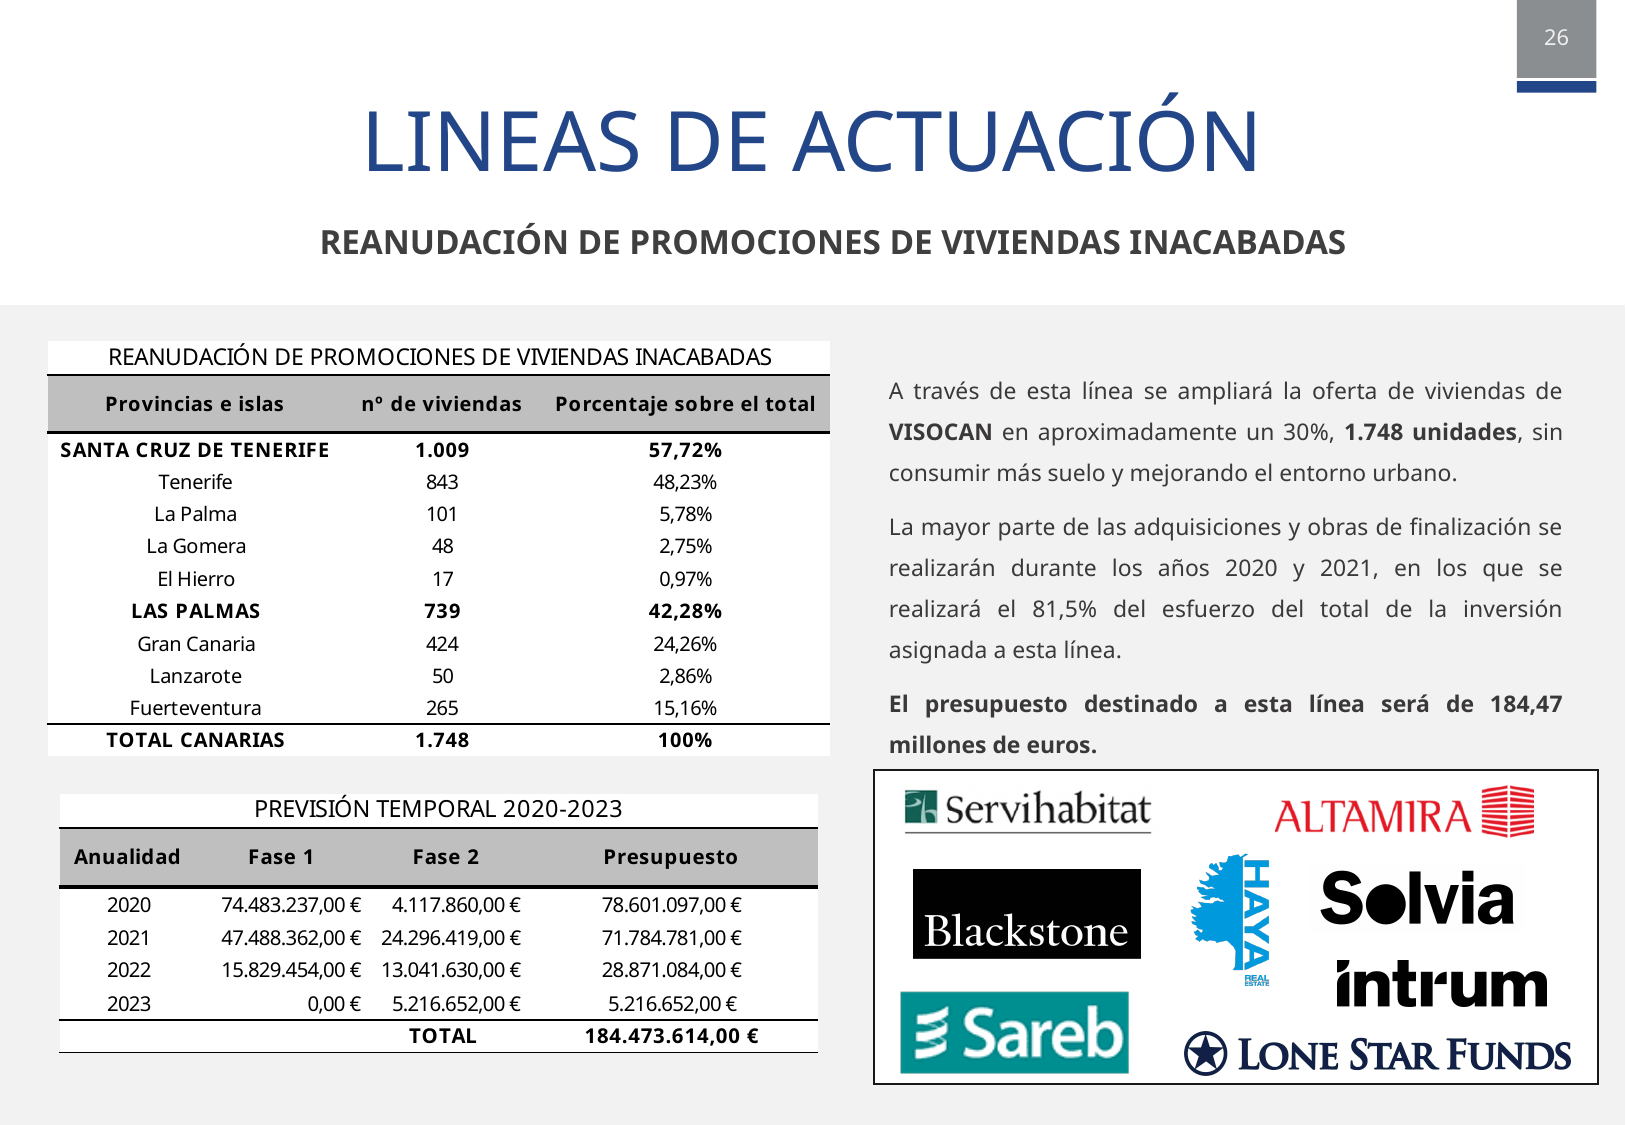

# LINEAS DE ACTUACIÓN
REANUDACIÓN DE PROMOCIONES DE VIVIENDAS INACABADAS
A través de esta línea se ampliará la oferta de viviendas de VISOCAN en aproximadamente un 30%, 1.748 unidades, sin consumir más suelo y mejorando el entorno urbano.
La mayor parte de las adquisiciones y obras de finalización se realizarán durante los años 2020 y 2021, en los que se realizará el 81,5% del esfuerzo del total de la inversión asignada a esta línea.
El presupuesto destinado a esta línea será de 184,47 millones de euros.